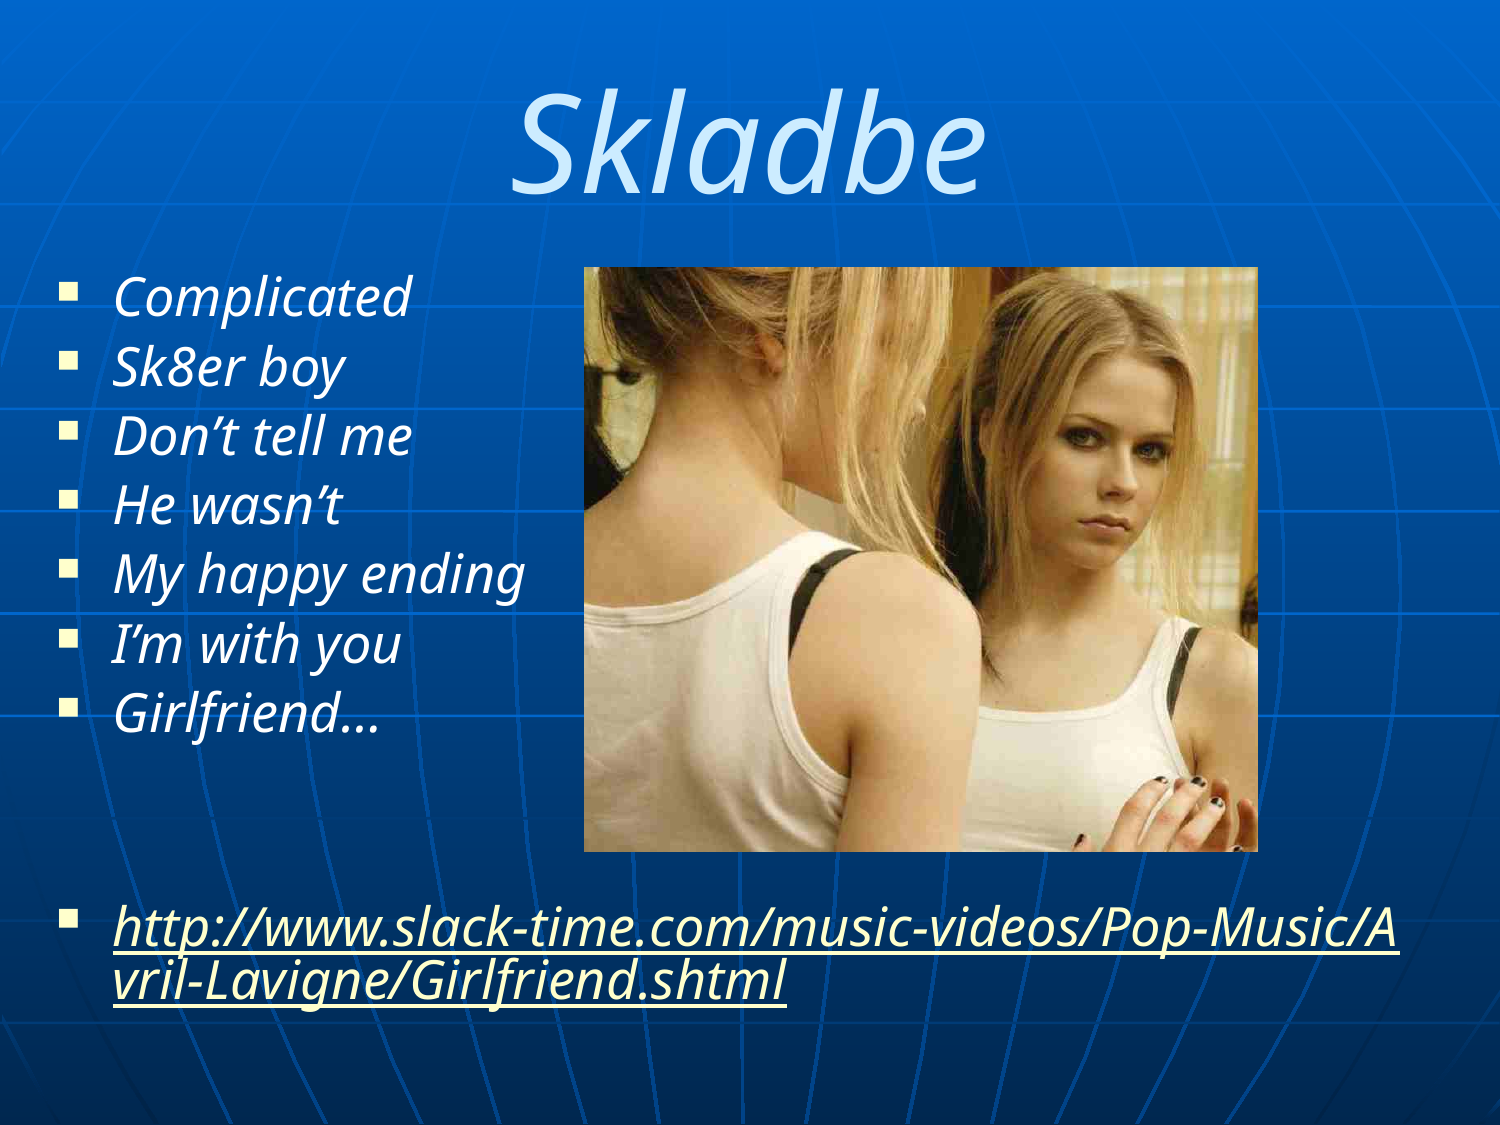

# Skladbe
Complicated
Sk8er boy
Don’t tell me
He wasn’t
My happy ending
I’m with you
Girlfriend…
http://www.slack-time.com/music-videos/Pop-Music/Avril-Lavigne/Girlfriend.shtml